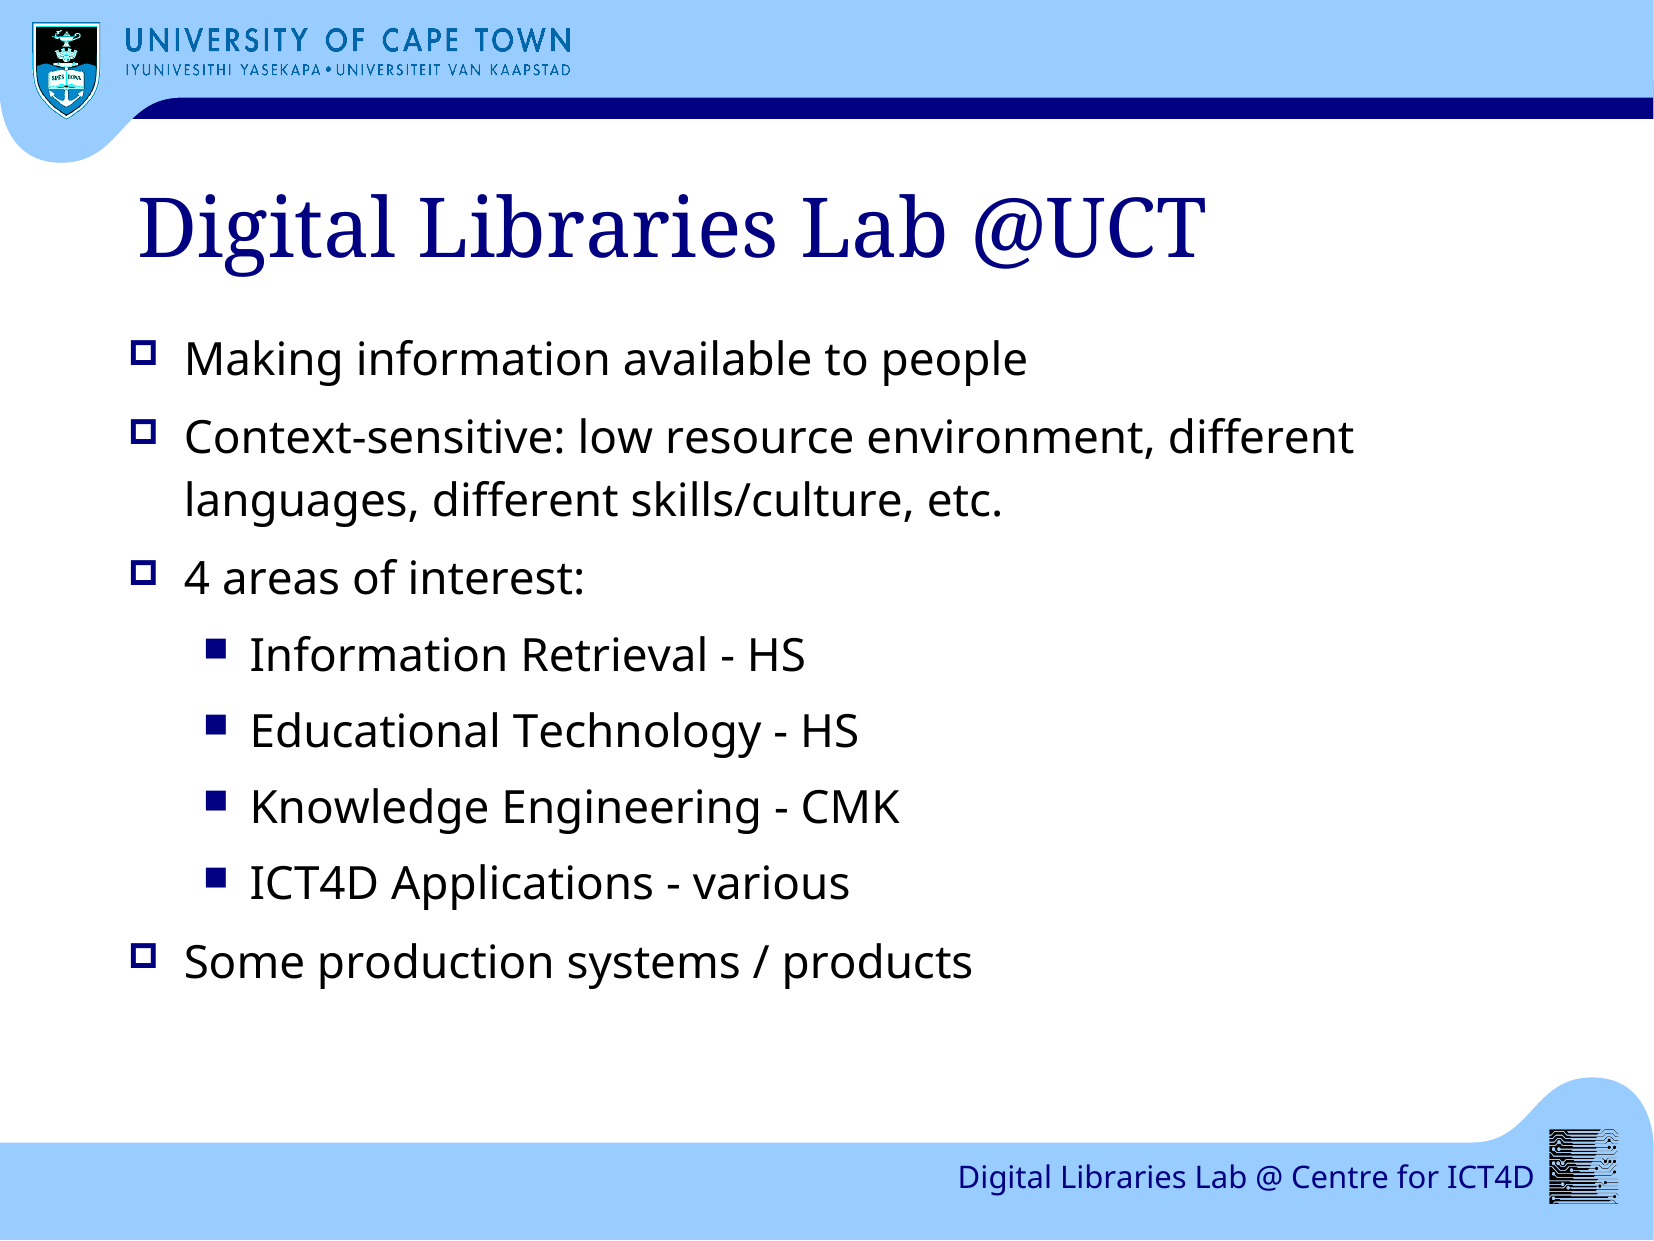

# Digital Libraries Lab @UCT
Making information available to people
Context-sensitive: low resource environment, different languages, different skills/culture, etc.
4 areas of interest:
Information Retrieval - HS
Educational Technology - HS
Knowledge Engineering - CMK
ICT4D Applications - various
Some production systems / products